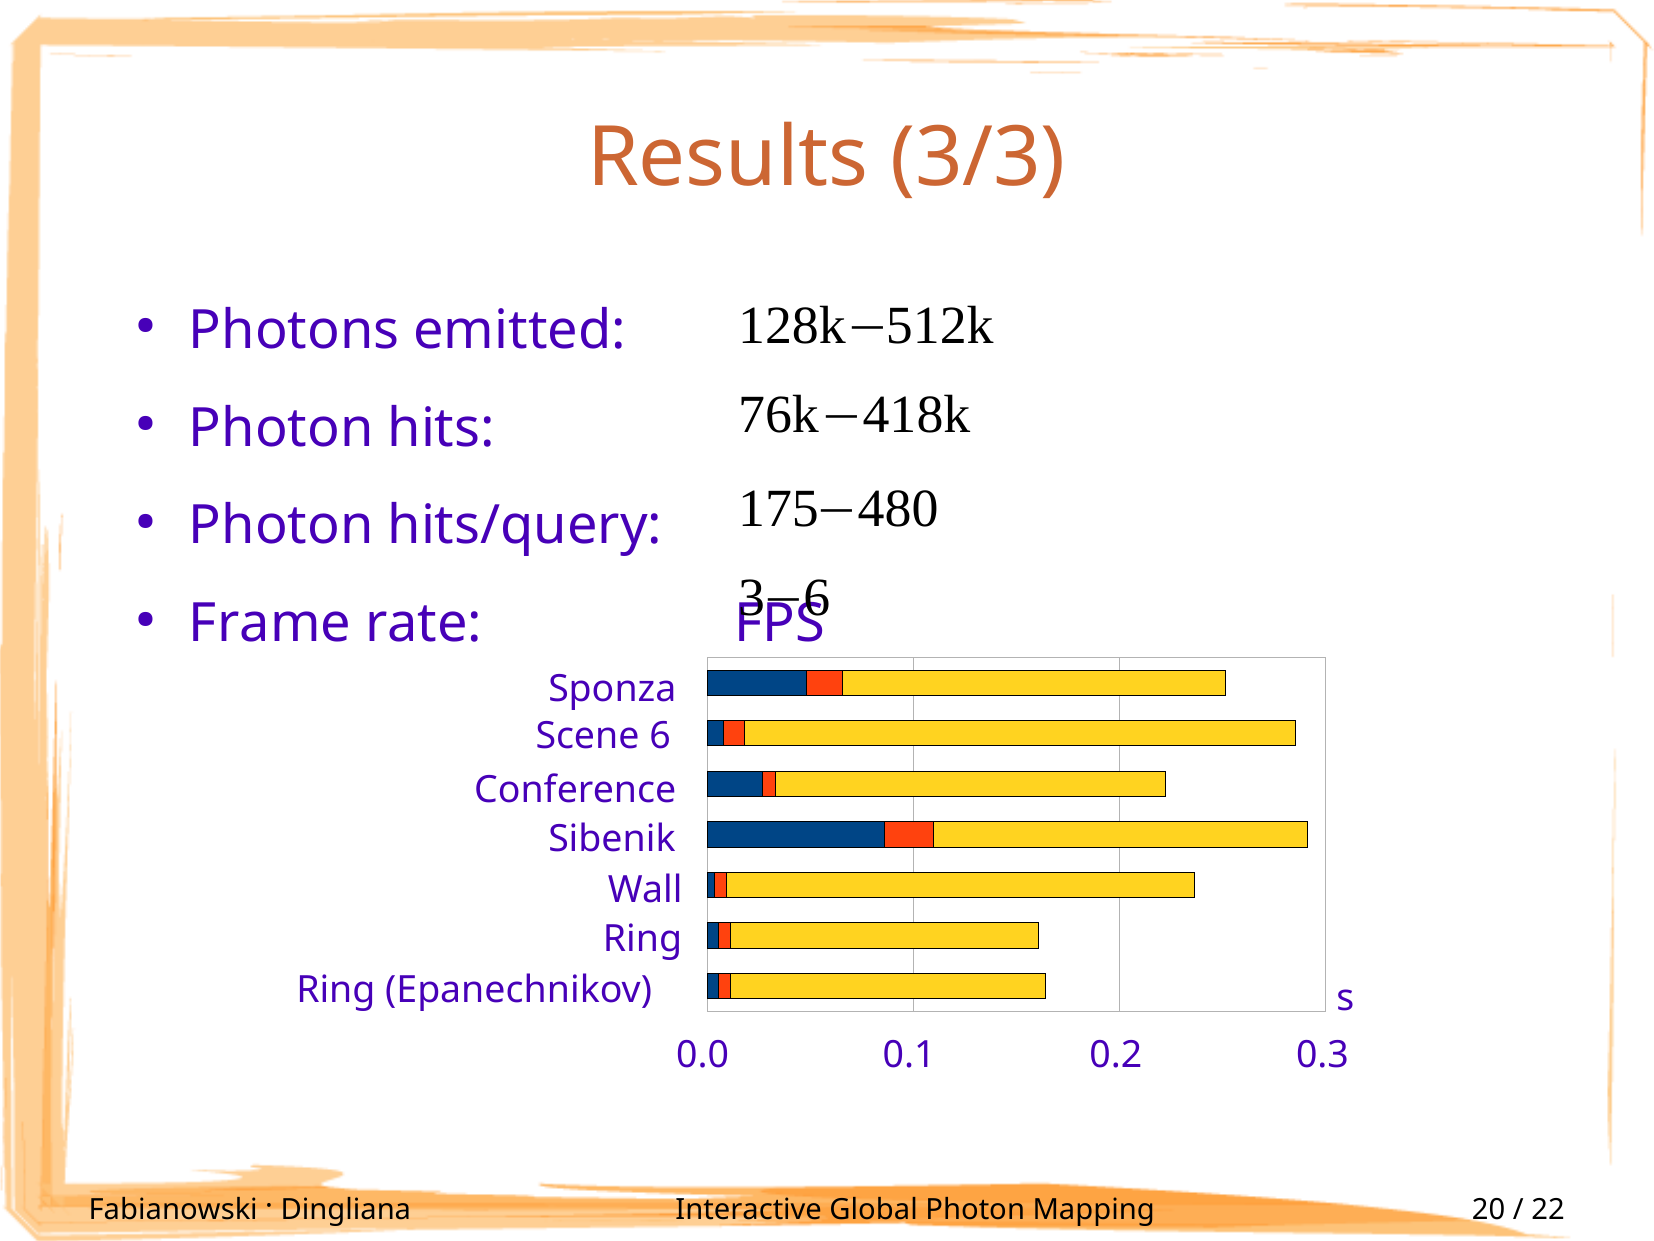

# Results (3/3)
Photons emitted:
Photon hits:
Photon hits/query:
Frame rate: FPS
Sponza
Scene 6
Conference
Sibenik
Wall
Ring
Ring (Epanechnikov)
s
0.0
0.1
0.2
0.3